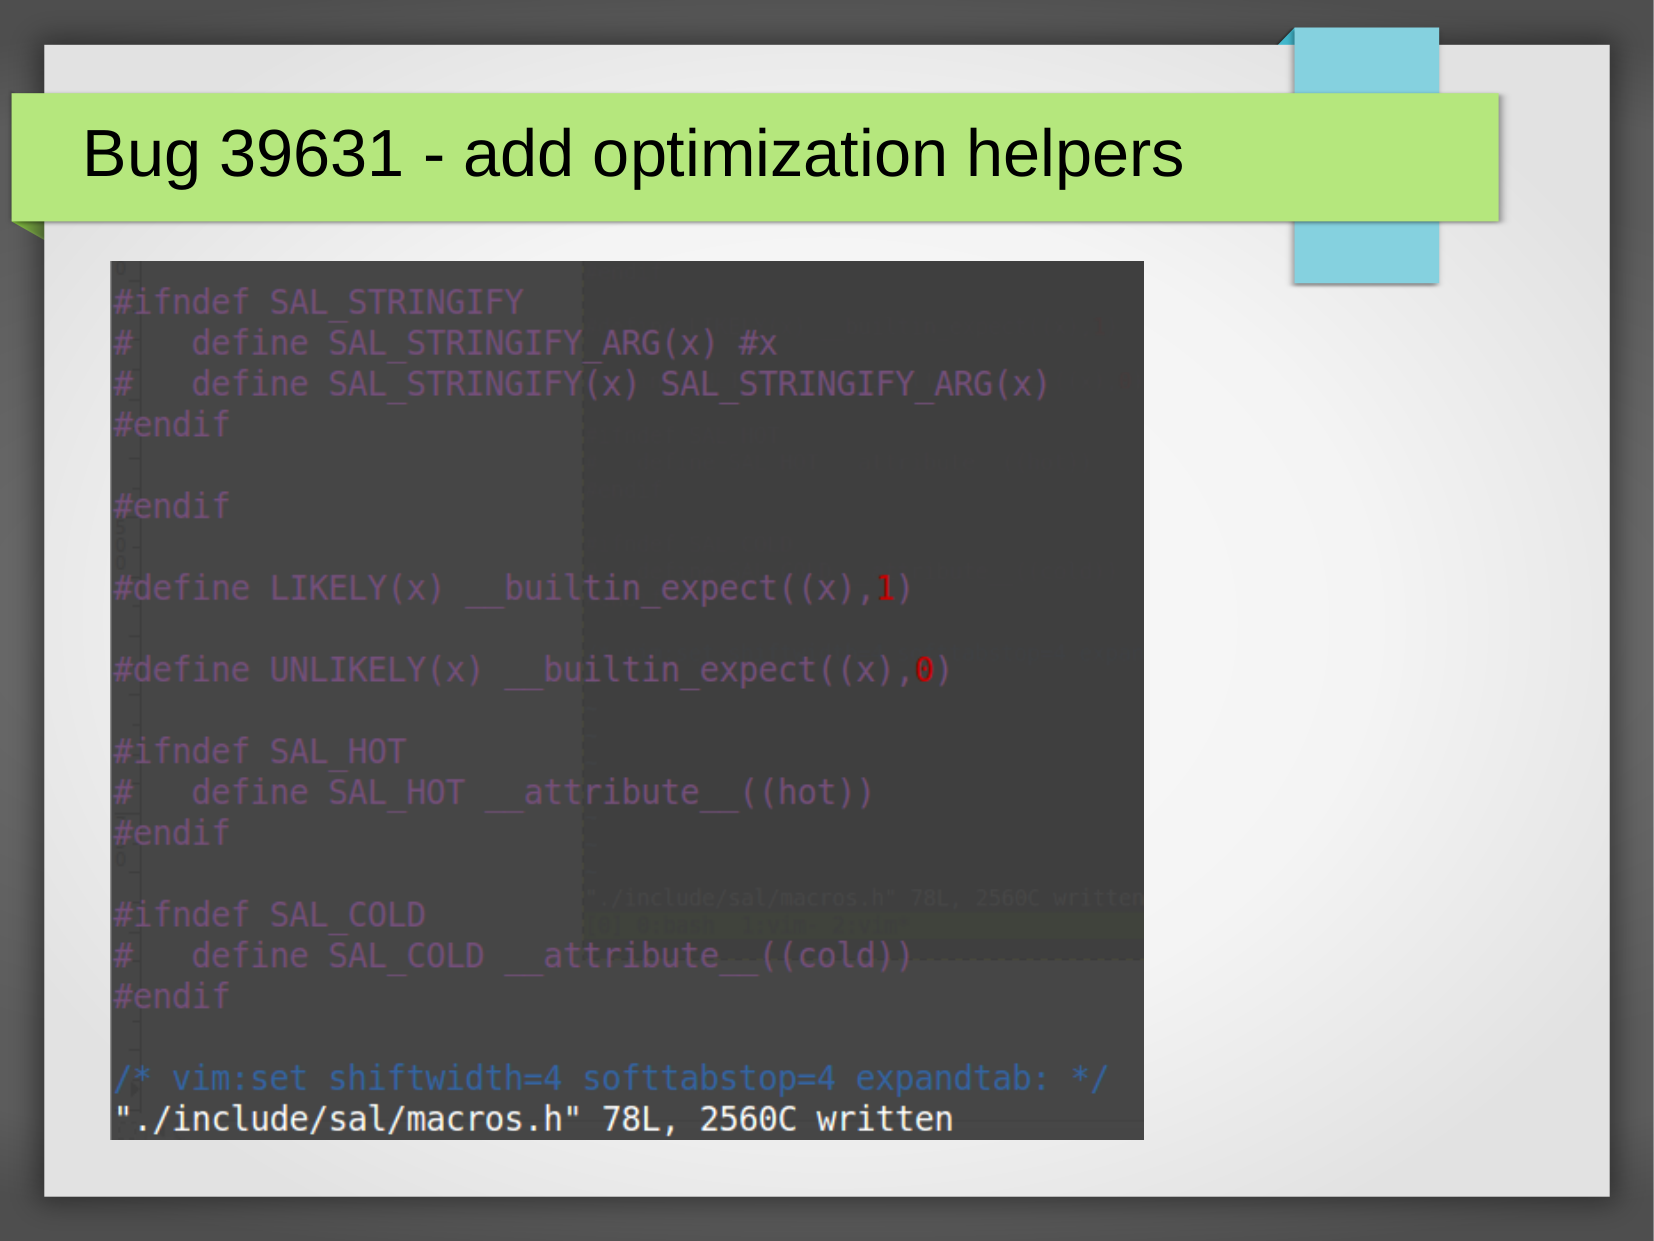

# Bug 39631 - add optimization helpers